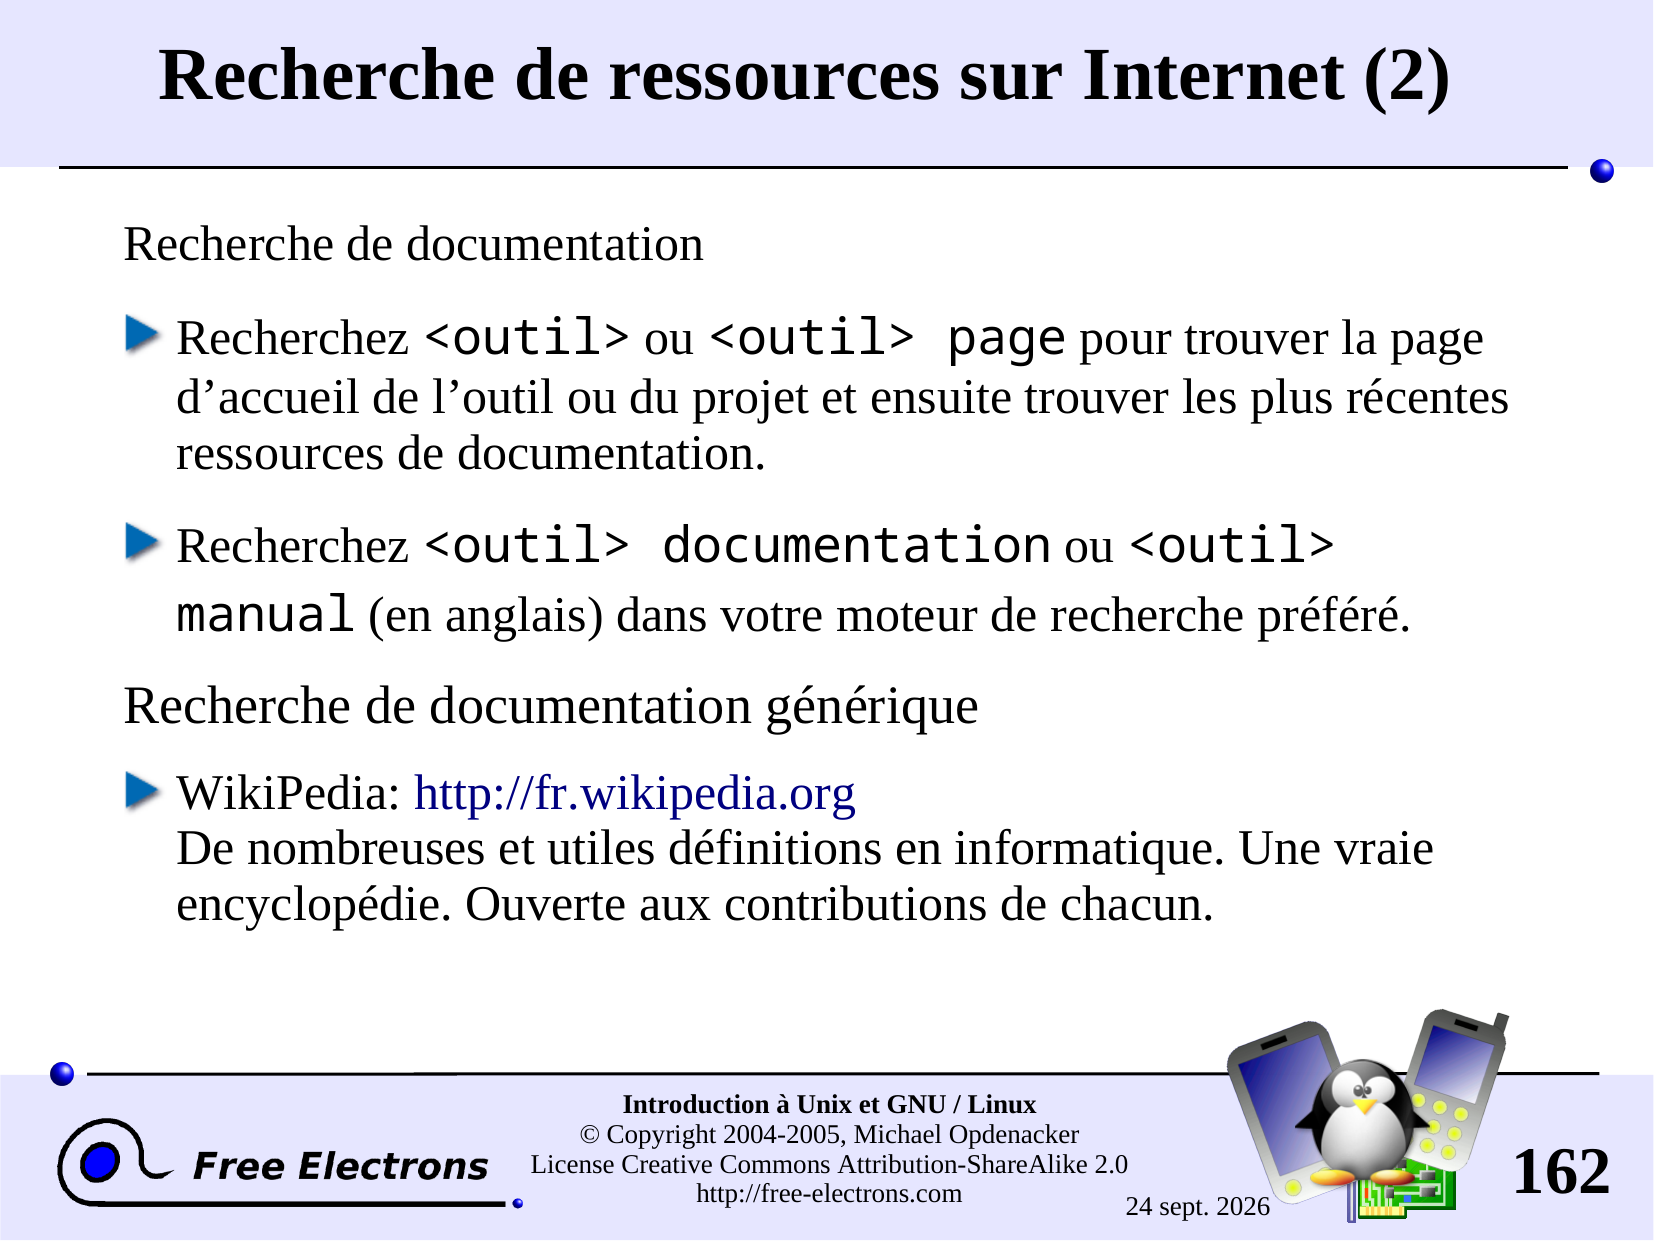

# Recherche de ressources sur Internet (2)
Recherche de documentation
Recherchez <outil> ou <outil> page pour trouver la page d’accueil de l’outil ou du projet et ensuite trouver les plus récentes ressources de documentation.
Recherchez <outil> documentation ou <outil> manual (en anglais) dans votre moteur de recherche préféré.
Recherche de documentation générique
WikiPedia: http://fr.wikipedia.org
De nombreuses et utiles définitions en informatique. Une vraie encyclopédie. Ouverte aux contributions de chacun.